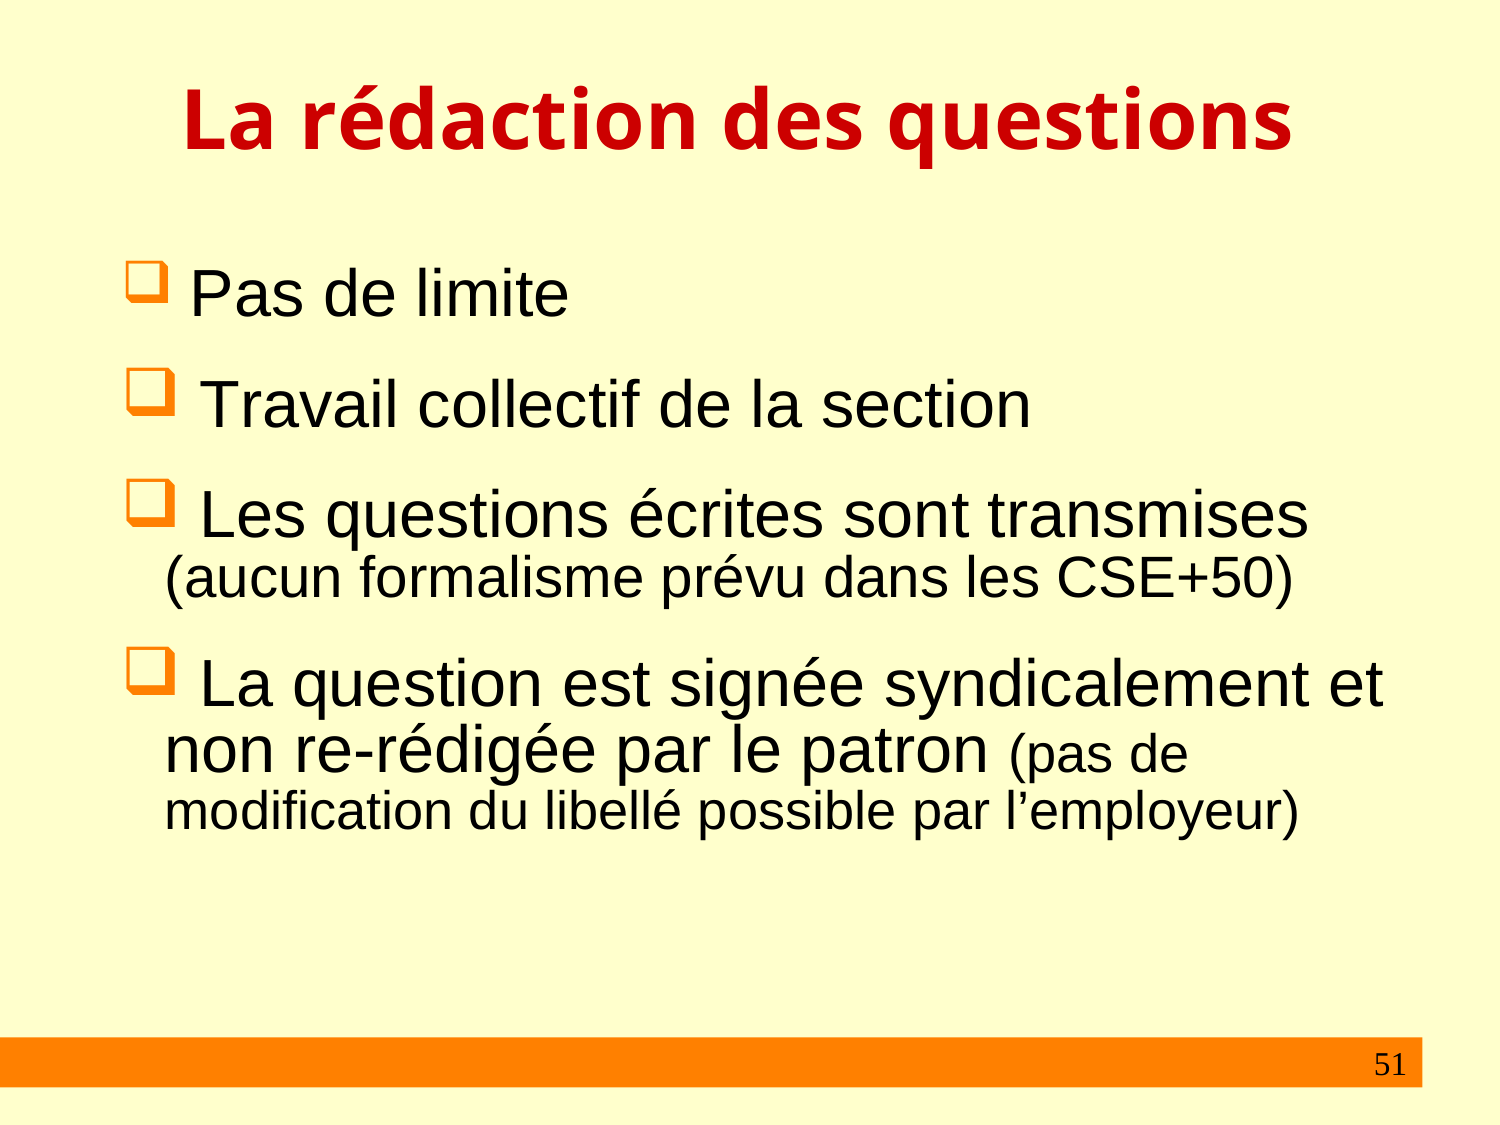

# La rédaction des questions
 Pas de limite
 Travail collectif de la section
 Les questions écrites sont transmises (aucun formalisme prévu dans les CSE+50)
 La question est signée syndicalement et non re-rédigée par le patron (pas de modification du libellé possible par l’employeur)